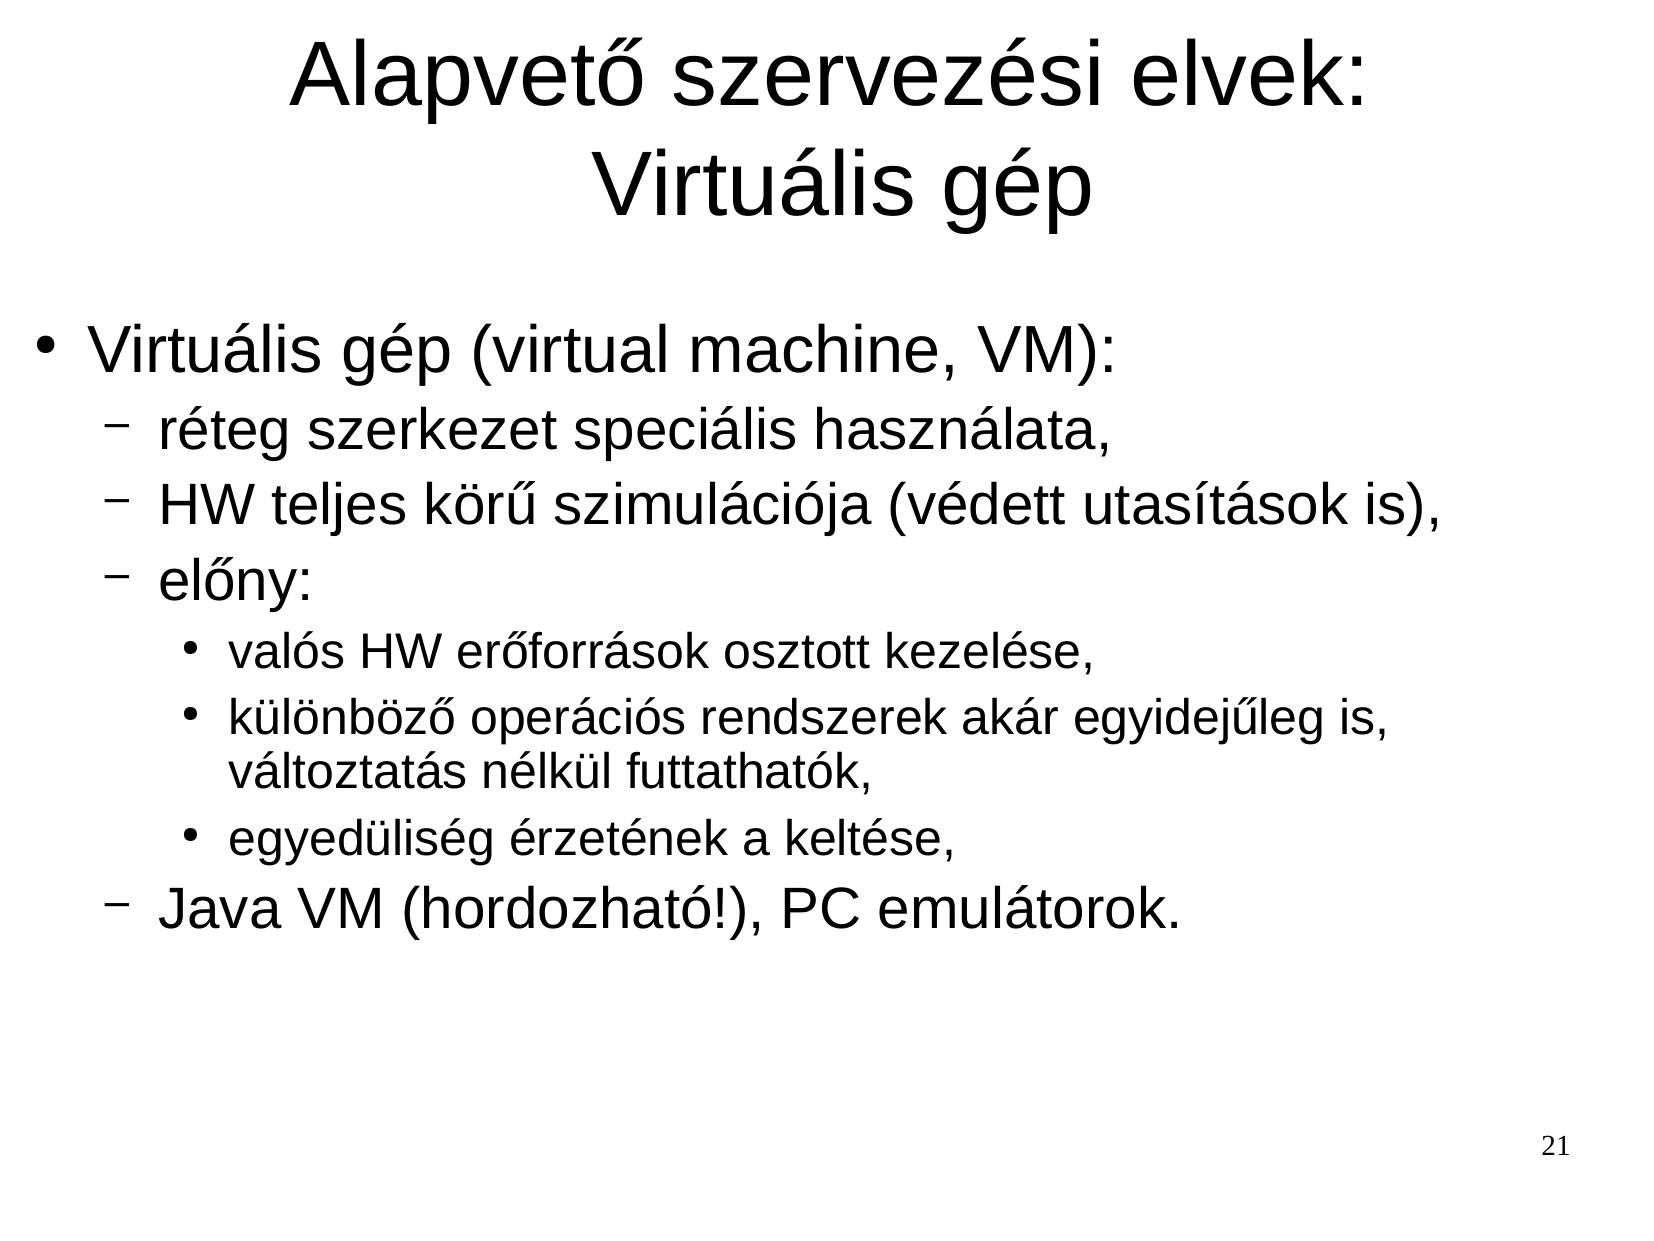

# Alapvető szervezési elvek: Virtuális gép
Virtuális gép (virtual machine, VM):
réteg szerkezet speciális használata,
HW teljes körű szimulációja (védett utasítások is),
előny:
valós HW erőforrások osztott kezelése,
különböző operációs rendszerek akár egyidejűleg is, változtatás nélkül futtathatók,
egyedüliség érzetének a keltése,
Java VM (hordozható!), PC emulátorok.
21